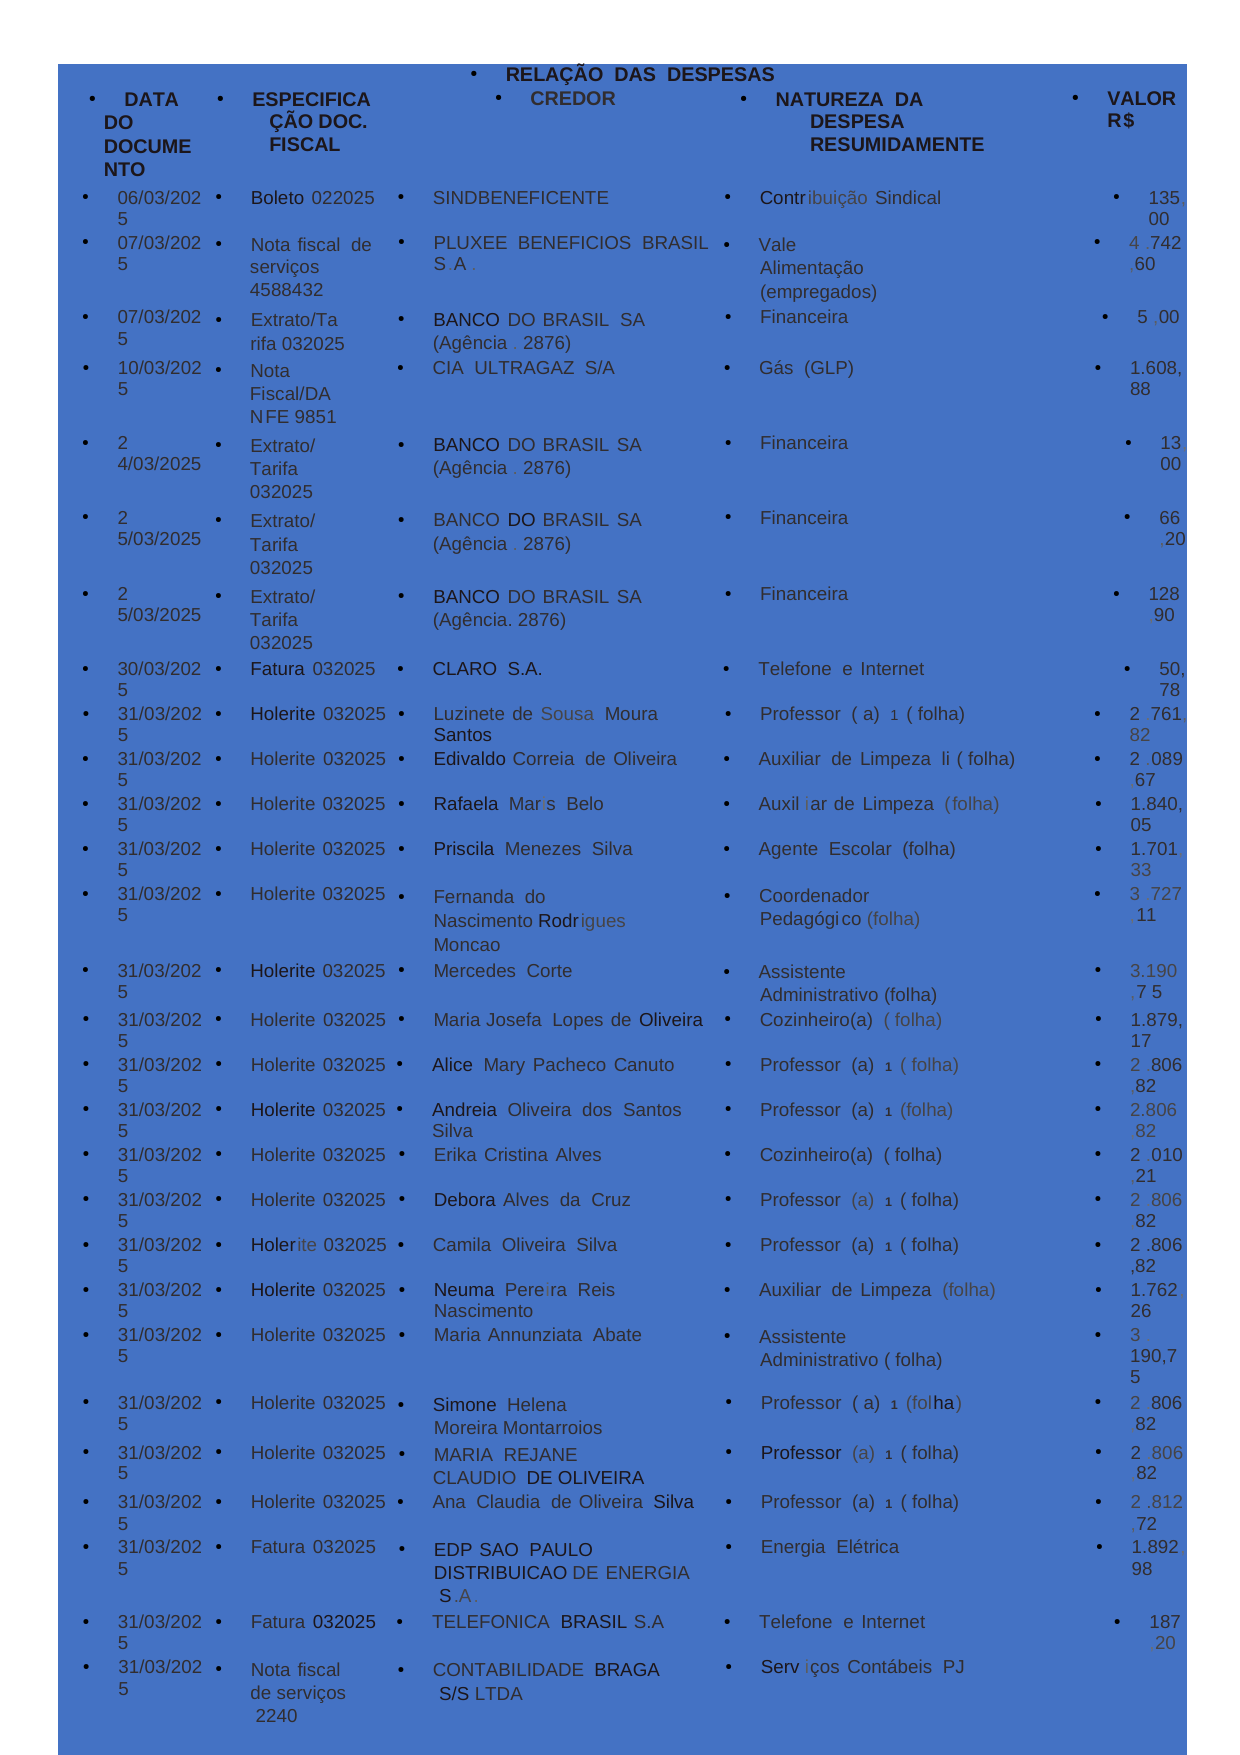

| RELAÇÃO DAS DESPESAS | | | | | |
| --- | --- | --- | --- | --- | --- |
| DATA DO DOCUMENTO | ESPECIFICAÇÃO DOC. FISCAL | CREDOR | NATUREZA DA DESPESA RESUMIDAMENTE | | VALOR R$ |
| 06/03/2025 | Boleto 022025 | SINDBENEFICENTE | Contribuição Sindical | | 135,00 |
| 07/03/2025 | Nota fiscal de serviços 4588432 | PLUXEE BENEFICIOS BRASIL S.A . | Vale Alimentação (empregados) | | 4 .742 ,60 |
| 07/03/2025 | Extrato/Ta rifa 032025 | BANCO DO BRASIL SA (Agência . 2876) | Financeira | | 5 ,00 |
| 10/03/2025 | Nota Fiscal/DANFE 9851 | CIA ULTRAGAZ S/A | Gás (GLP) | | 1.608,88 |
| 2 4/03/2025 | Extrato/Tarifa 032025 | BANCO DO BRASIL SA (Agência . 2876) | Financeira | | 13,00 |
| 2 5/03/2025 | Extrato/Tarifa 032025 | BANCO DO BRASIL SA (Agência . 2876) | Financeira | | 66 ,20 |
| 2 5/03/2025 | Extrato/Tarifa 032025 | BANCO DO BRASIL SA (Agência. 2876) | Financeira | | 128 ,90 |
| 30/03/2025 | Fatura 032025 | CLARO S.A. | Telefone e Internet | | 50,78 |
| 31/03/2025 | Holerite 032025 | Luzinete de Sousa Moura Santos | Professor ( a) 1 ( folha) | | 2 .761,82 |
| 31/03/2025 | Holerite 032025 | Edivaldo Correia de Oliveira | Auxiliar de Limpeza li ( folha) | | 2 .089 ,67 |
| 31/03/2025 | Holerite 032025 | Rafaela Maris Belo | Auxil iar de Limpeza (folha) | | 1.840,05 |
| 31/03/2025 | Holerite 032025 | Priscila Menezes Silva | Agente Escolar (folha) | | 1.701,33 |
| 31/03/2025 | Holerite 032025 | Fernanda do Nascimento Rodrigues Moncao | Coordenador Pedagógico (folha) | | 3 .727 ,11 |
| 31/03/2025 | Holerite 032025 | Mercedes Corte | Assistente Administrativo (folha) | | 3.190 ,7 5 |
| 31/03/2025 | Holerite 032025 | Maria Josefa Lopes de Oliveira | Cozinheiro(a) ( folha) | | 1.879,17 |
| 31/03/2025 | Holerite 032025 | Alice Mary Pacheco Canuto | Professor (a) 1 ( folha) | | 2 .806 ,82 |
| 31/03/2025 | Holerite 032025 | Andreia Oliveira dos Santos Silva | Professor (a) 1 (folha) | | 2.806 ,82 |
| 31/03/2025 | Holerite 032025 | Erika Cristina Alves | Cozinheiro(a) ( folha) | | 2 .010 ,21 |
| 31/03/2025 | Holerite 032025 | Debora Alves da Cruz | Professor (a) 1 ( folha) | | 2 .806 ,82 |
| 31/03/2025 | Holerite 032025 | Camila Oliveira Silva | Professor (a) 1 ( folha) | | 2 .806,82 |
| 31/03/2025 | Holerite 032025 | Neuma Pereira Reis Nascimento | Auxiliar de Limpeza (folha) | | 1.762,26 |
| 31/03/2025 | Holerite 032025 | Maria Annunziata Abate | Assistente Administrativo ( folha) | | 3 . 190,75 |
| 31/03/2025 | Holerite 032025 | Simone Helena Moreira Montarroios | Professor ( a) 1 (folha) | | 2 .806 ,82 |
| 31/03/2025 | Holerite 032025 | MARIA REJANE CLAUDIO DE OLIVEIRA | Professor (a) 1 ( folha) | | 2 .806 ,82 |
| 31/03/2025 | Holerite 032025 | Ana Claudia de Oliveira Silva | Professor (a) 1 ( folha) | | 2 .812 ,72 |
| 31/03/2025 | Fatura 032025 | EDP SAO PAULO DISTRIBUICAO DE ENERGIA S.A. | Energia Elétrica | | 1.892,98 |
| 31/03/2025 | Fatura 032025 | TELEFONICA BRASIL S.A | Telefone e Internet | | 187 ,20 |
| 31/03/2025 | Nota fiscal de serviços 2240 | CONTABILIDADE BRAGA S/S LTDA | Serv iços Contábeis PJ | | |
| | | | | | |
| 31/03/2025 | Darf 032025 | Secretaria da Receita Federal | INSS Empregados (Isenção CEBAS) | | 5.624,47 |
| 31/03/2025 | Darf 032025 | Secretar ia da Receita Federal | IRRF s/ Proventos | | 720 ,35 |
2.115 ,24
P :f.n c:; 17